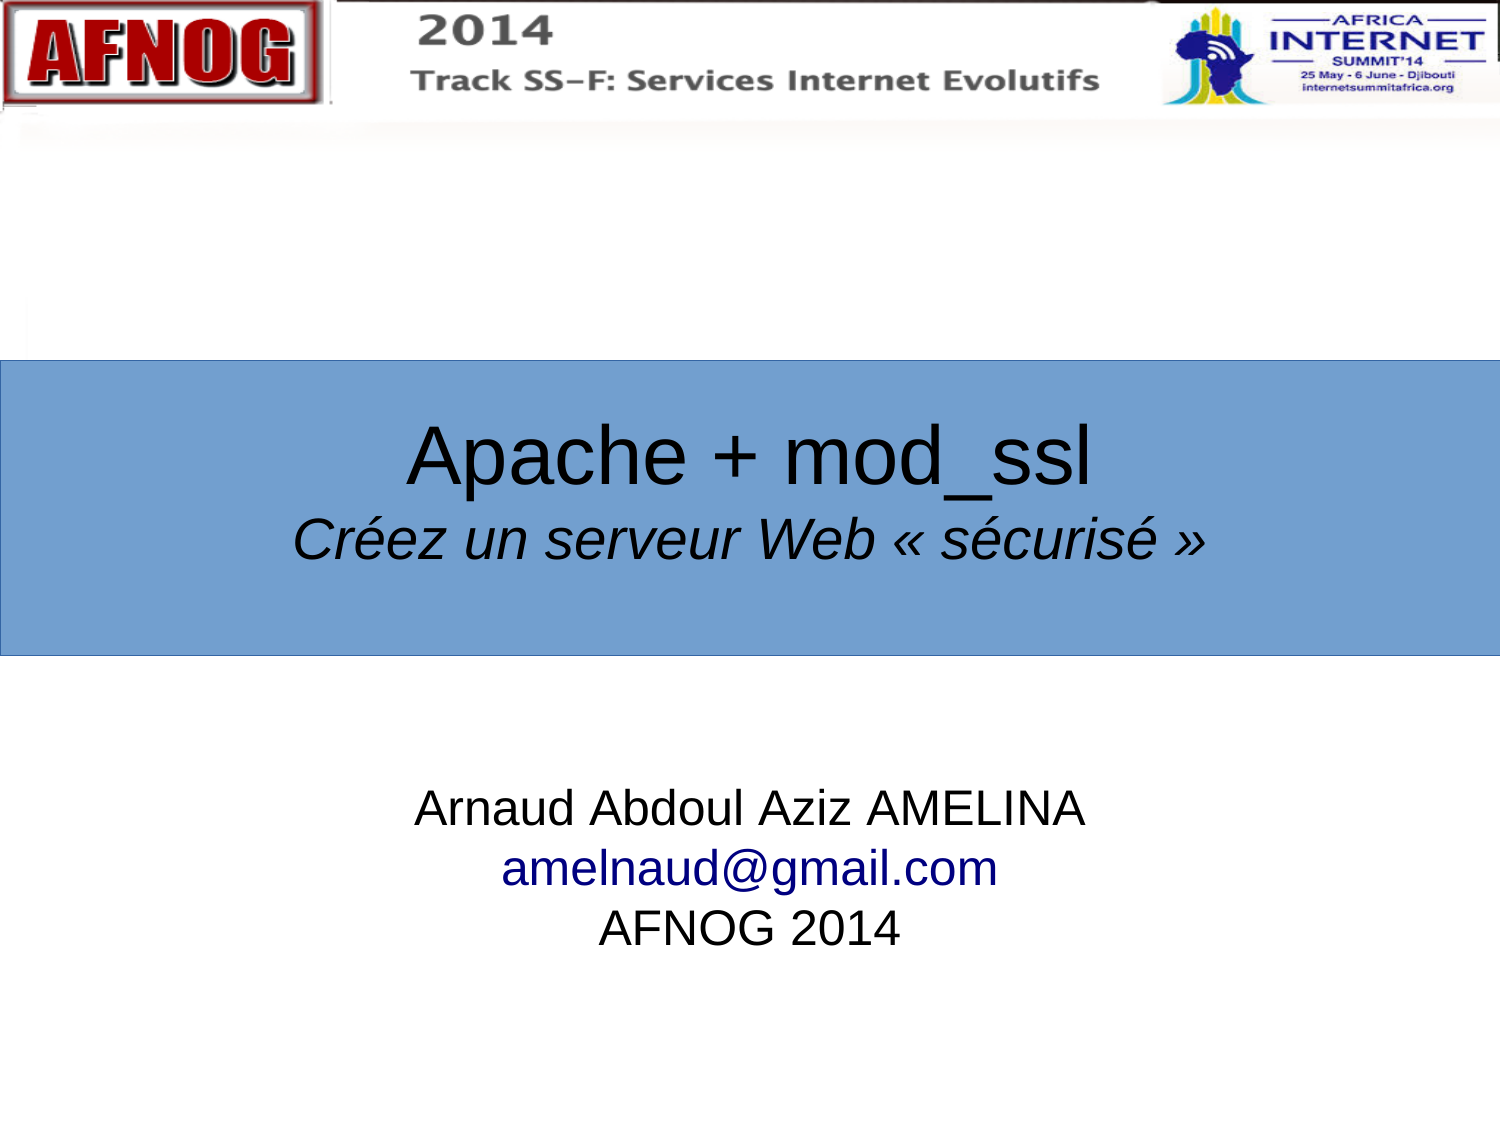

# Apache + mod_ssl Créez un serveur Web « sécurisé »
Arnaud Abdoul Aziz AMELINA
amelnaud@gmail.com
AFNOG 2014
1